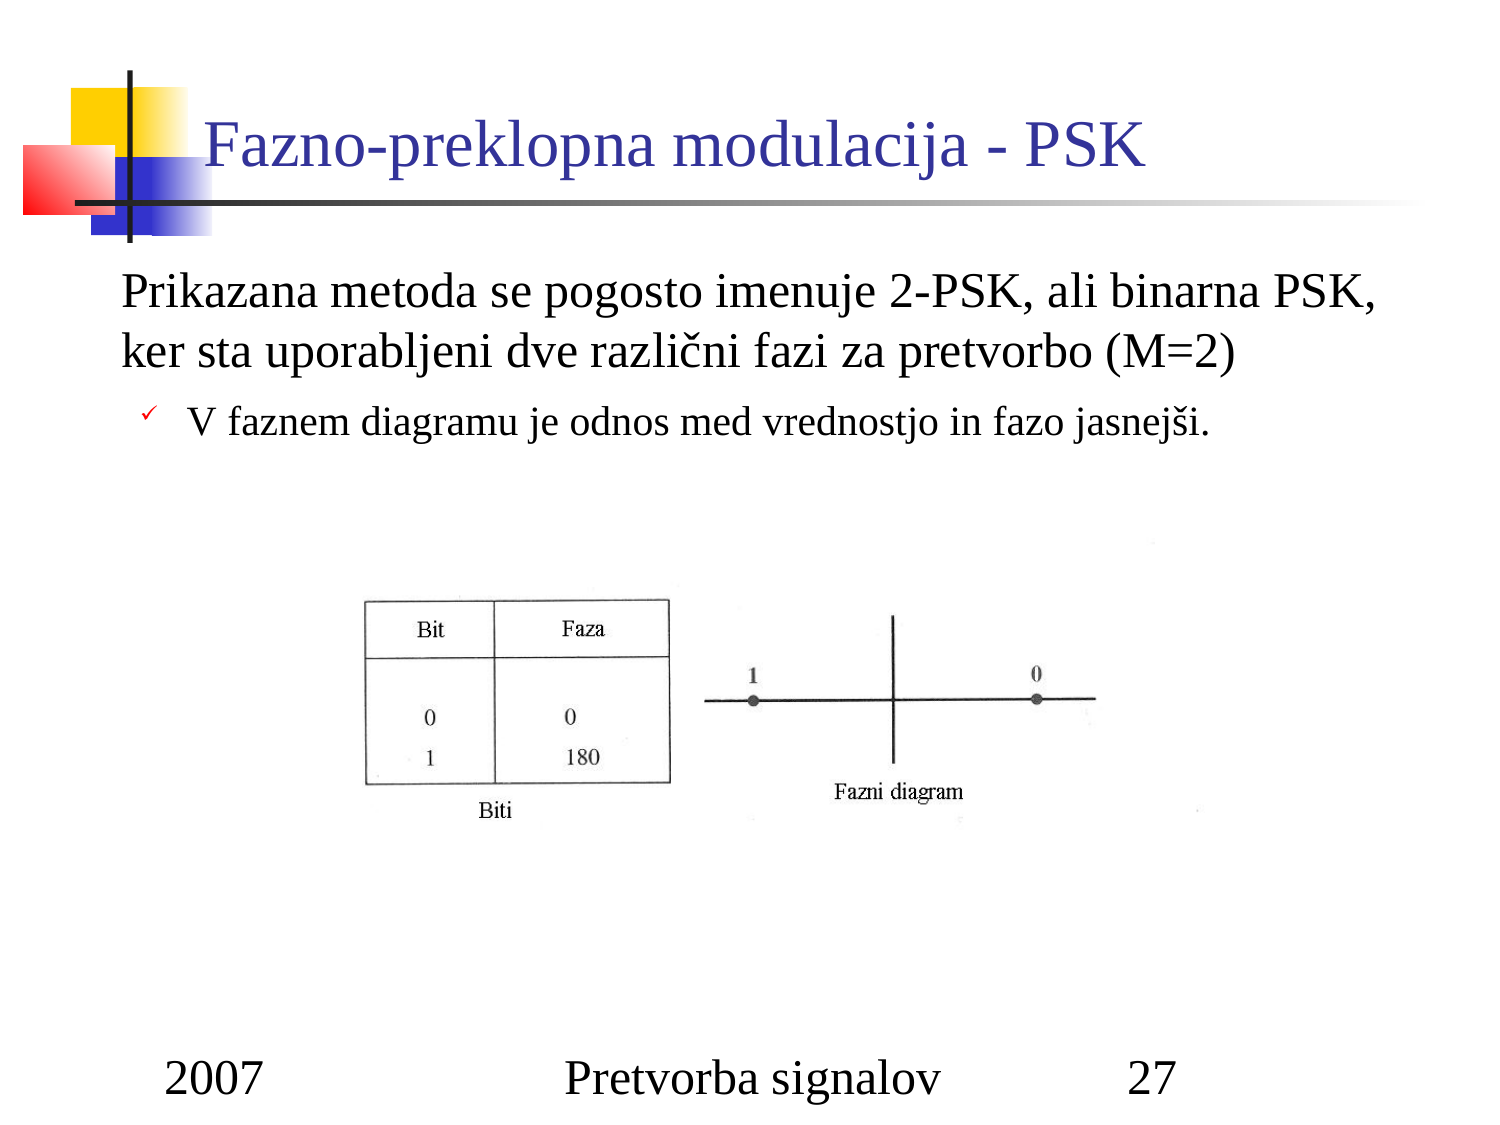

# Fazno-preklopna modulacija - PSK
	Prikazana metoda se pogosto imenuje 2-PSK, ali binarna PSK, ker sta uporabljeni dve različni fazi za pretvorbo (M=2)
V faznem diagramu je odnos med vrednostjo in fazo jasnejši.
2007
Pretvorba signalov
27